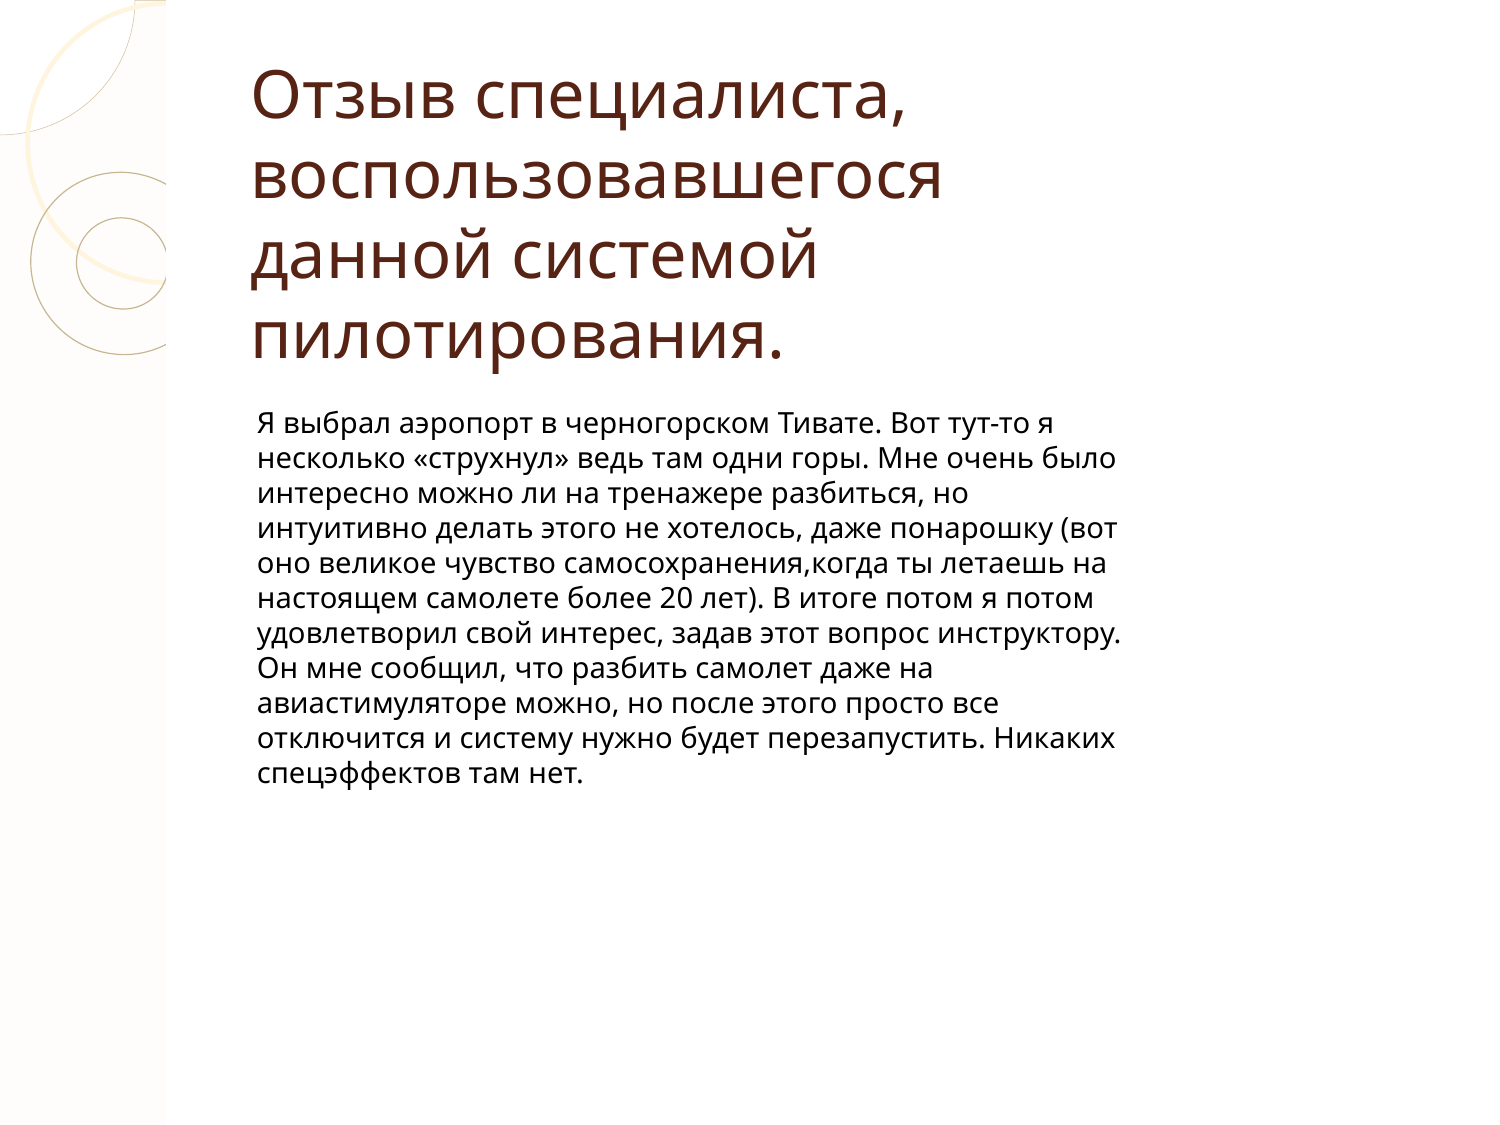

# Отзыв специалиста, воспользовавшегося данной системой пилотирования.
Я выбрал аэропорт в черногорском Тивате. Вот тут-то я несколько «струхнул» ведь там одни горы. Мне очень было интересно можно ли на тренажере разбиться, но интуитивно делать этого не хотелось, даже понарошку (вот оно великое чувство самосохранения,когда ты летаешь на настоящем самолете более 20 лет). В итоге потом я потом удовлетворил свой интерес, задав этот вопрос инструктору. Он мне сообщил, что разбить самолет даже на авиастимуляторе можно, но после этого просто все отключится и систему нужно будет перезапустить. Никаких спецэффектов там нет.